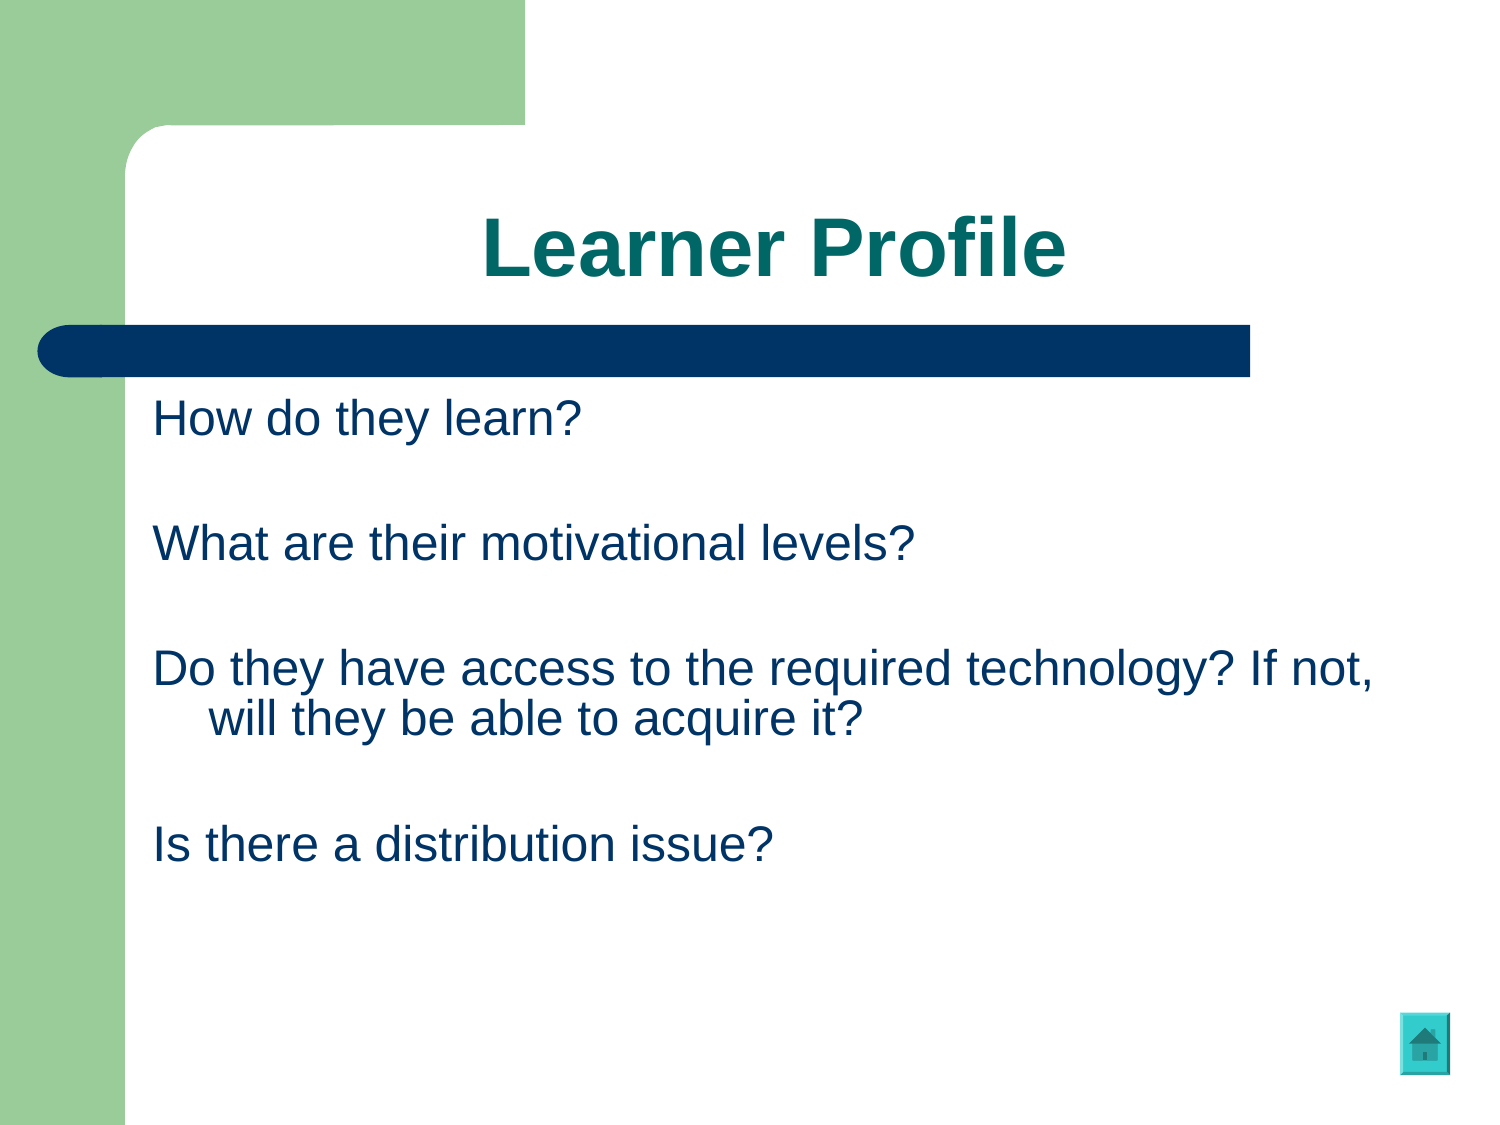

# Learner Profile
How do they learn?
What are their motivational levels?
Do they have access to the required technology? If not, will they be able to acquire it?
Is there a distribution issue?